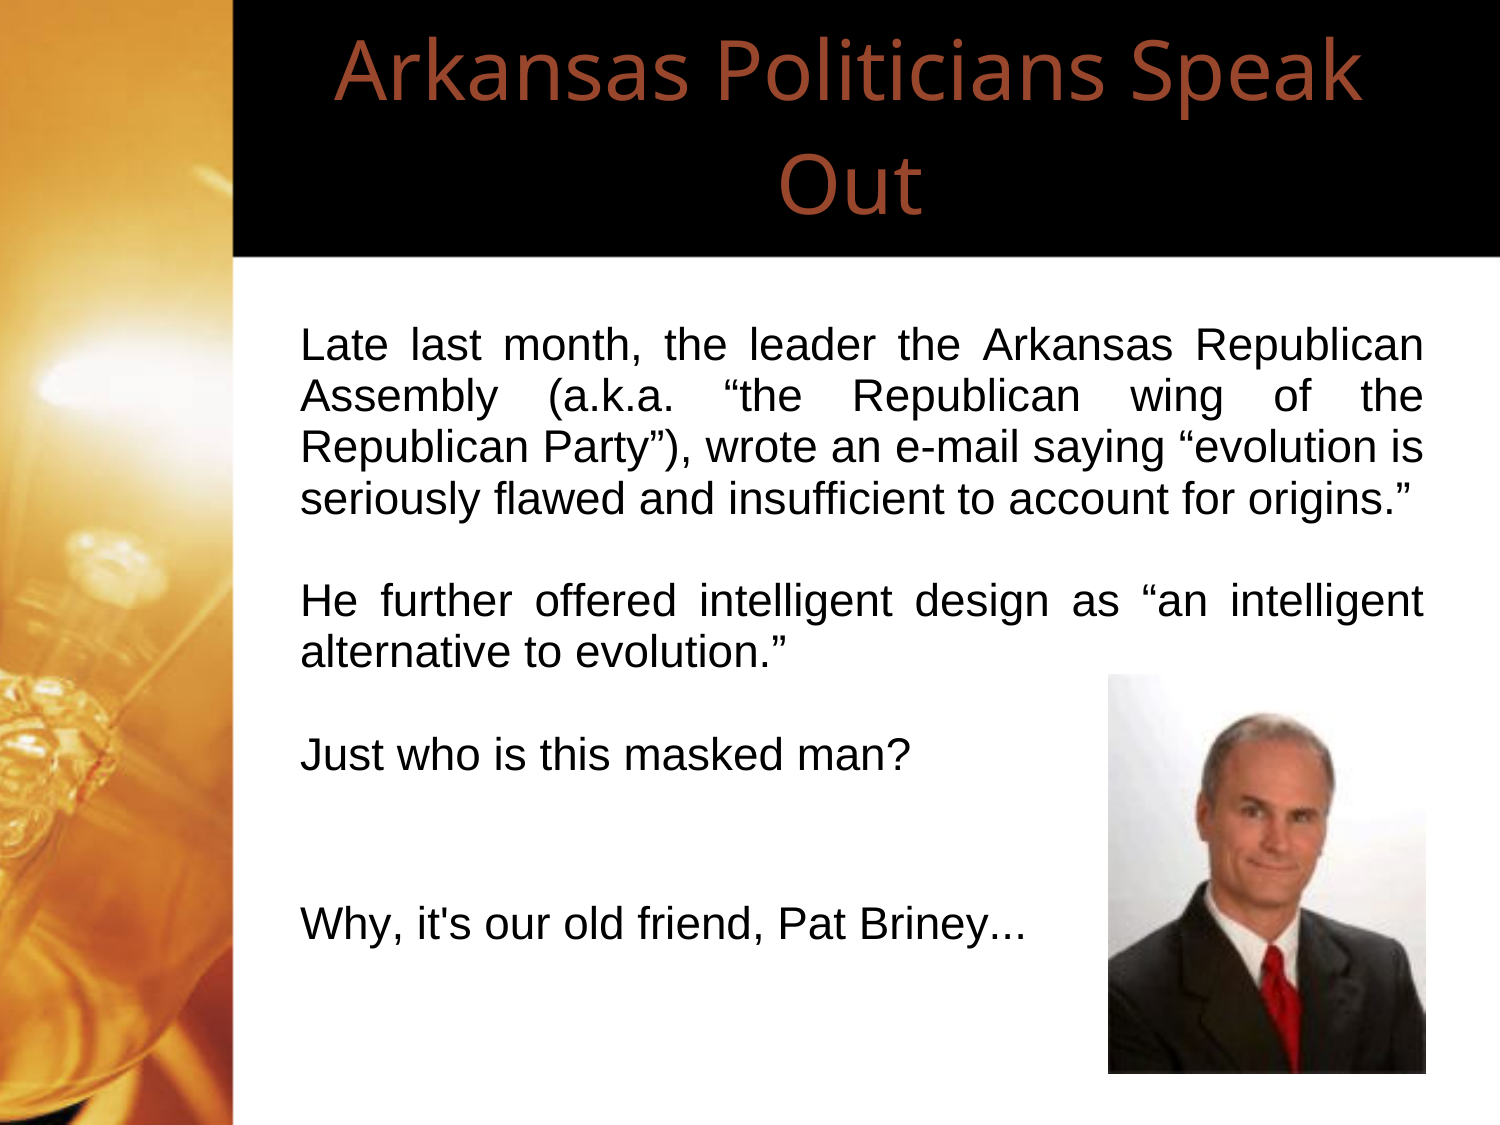

# Arkansas Politicians Speak Out
Late last month, the leader the Arkansas Republican Assembly (a.k.a. “the Republican wing of the Republican Party”), wrote an e-mail saying “evolution is seriously flawed and insufficient to account for origins.”
He further offered intelligent design as “an intelligent alternative to evolution.”
Just who is this masked man?
Why, it's our old friend, Pat Briney...